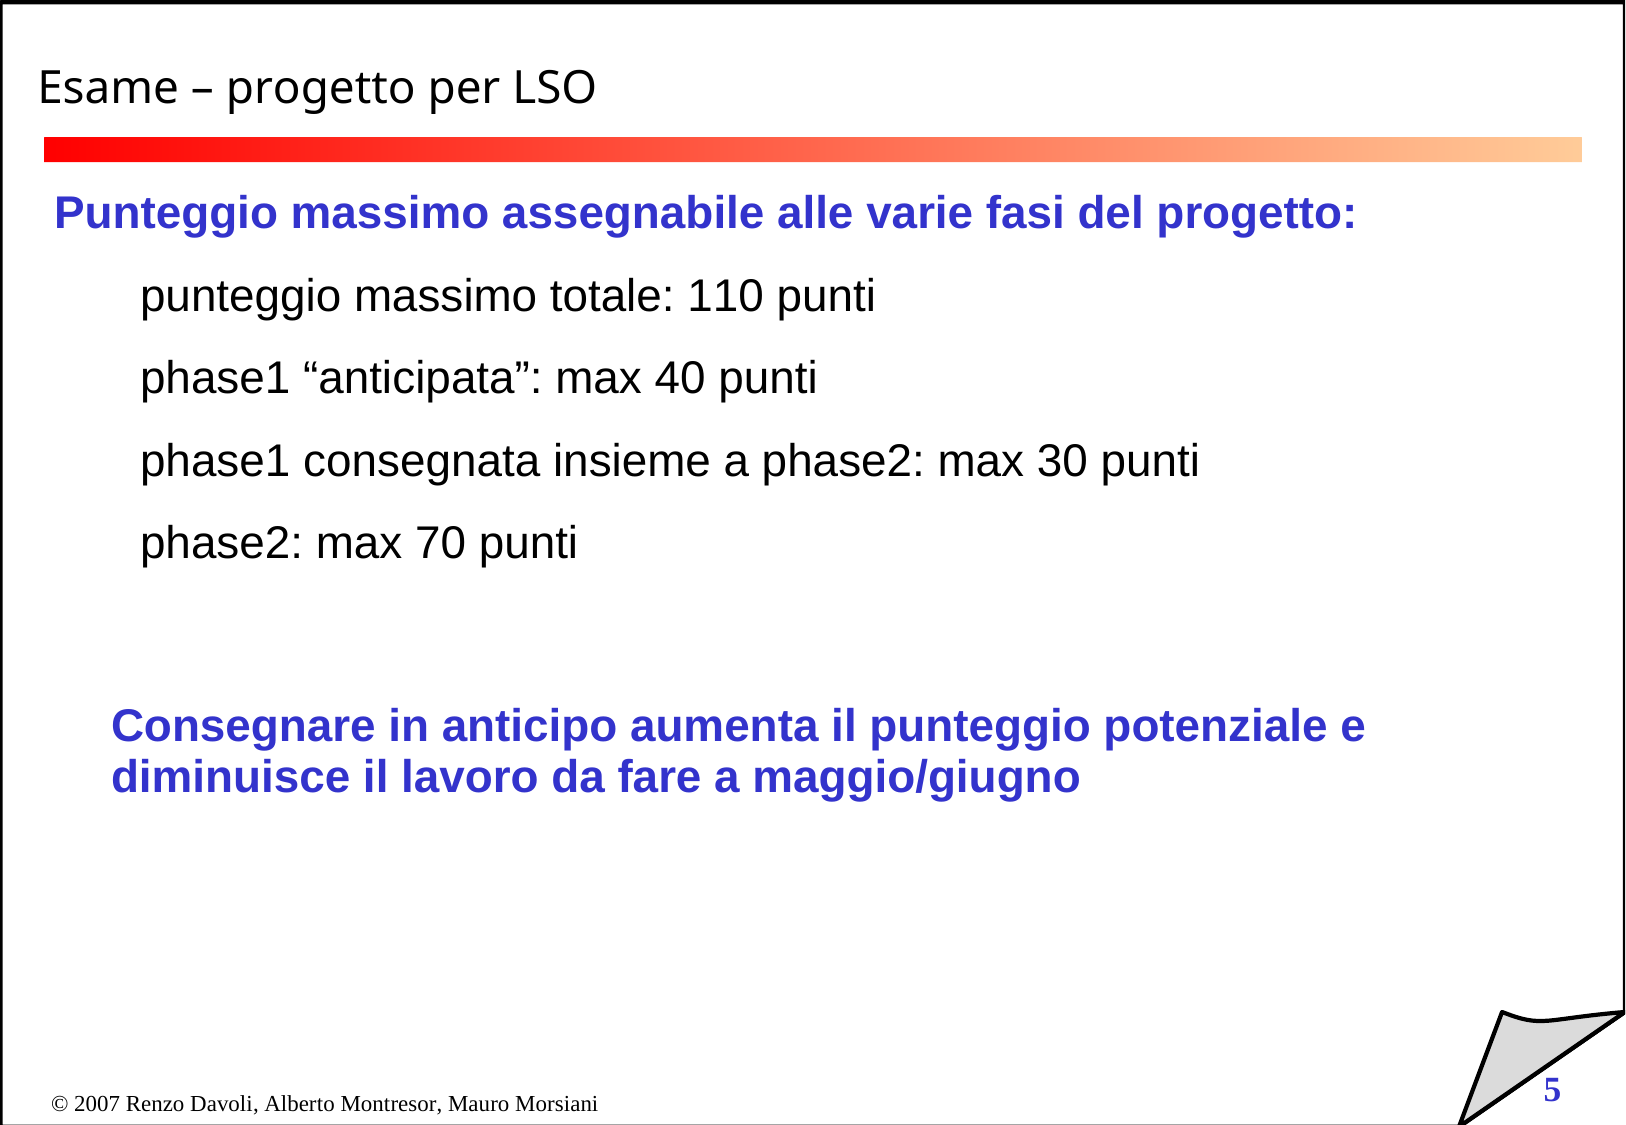

# Esame – progetto per LSO
Punteggio massimo assegnabile alle varie fasi del progetto:
punteggio massimo totale: 110 punti
phase1 “anticipata”: max 40 punti
phase1 consegnata insieme a phase2: max 30 punti
phase2: max 70 punti
	Consegnare in anticipo aumenta il punteggio potenziale e diminuisce il lavoro da fare a maggio/giugno